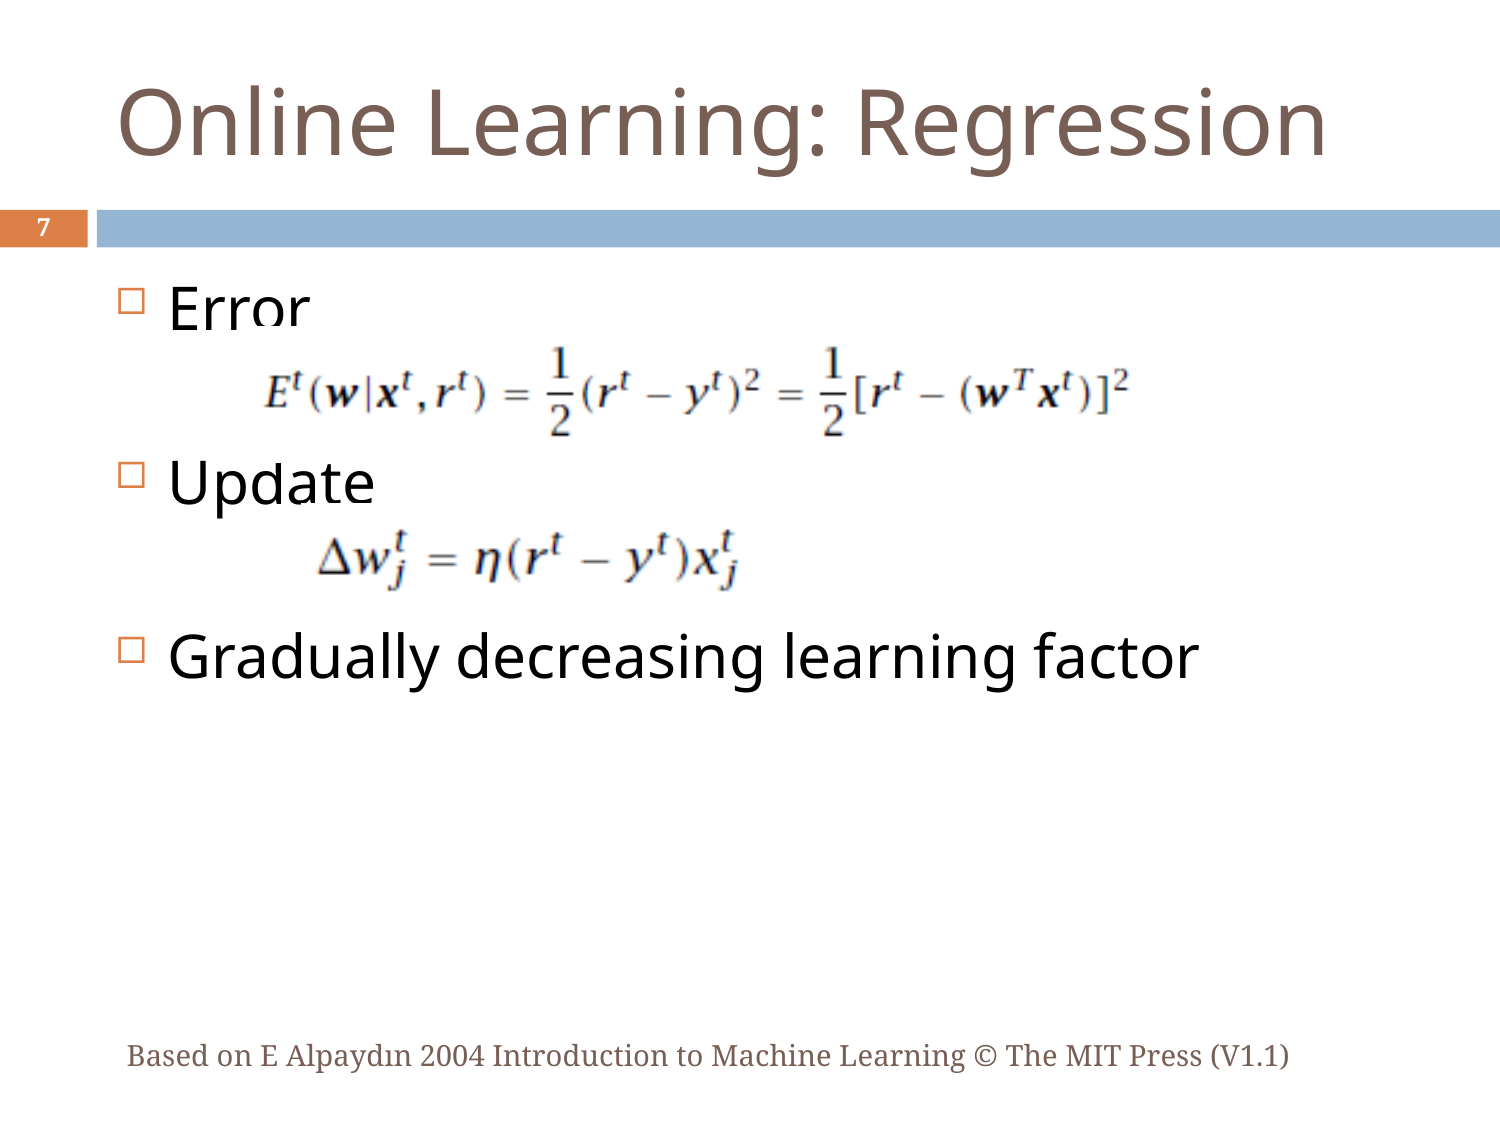

# Online Learning: Regression
Error
Update
Gradually decreasing learning factor
Based on E Alpaydın 2004 Introduction to Machine Learning © The MIT Press (V1.1)